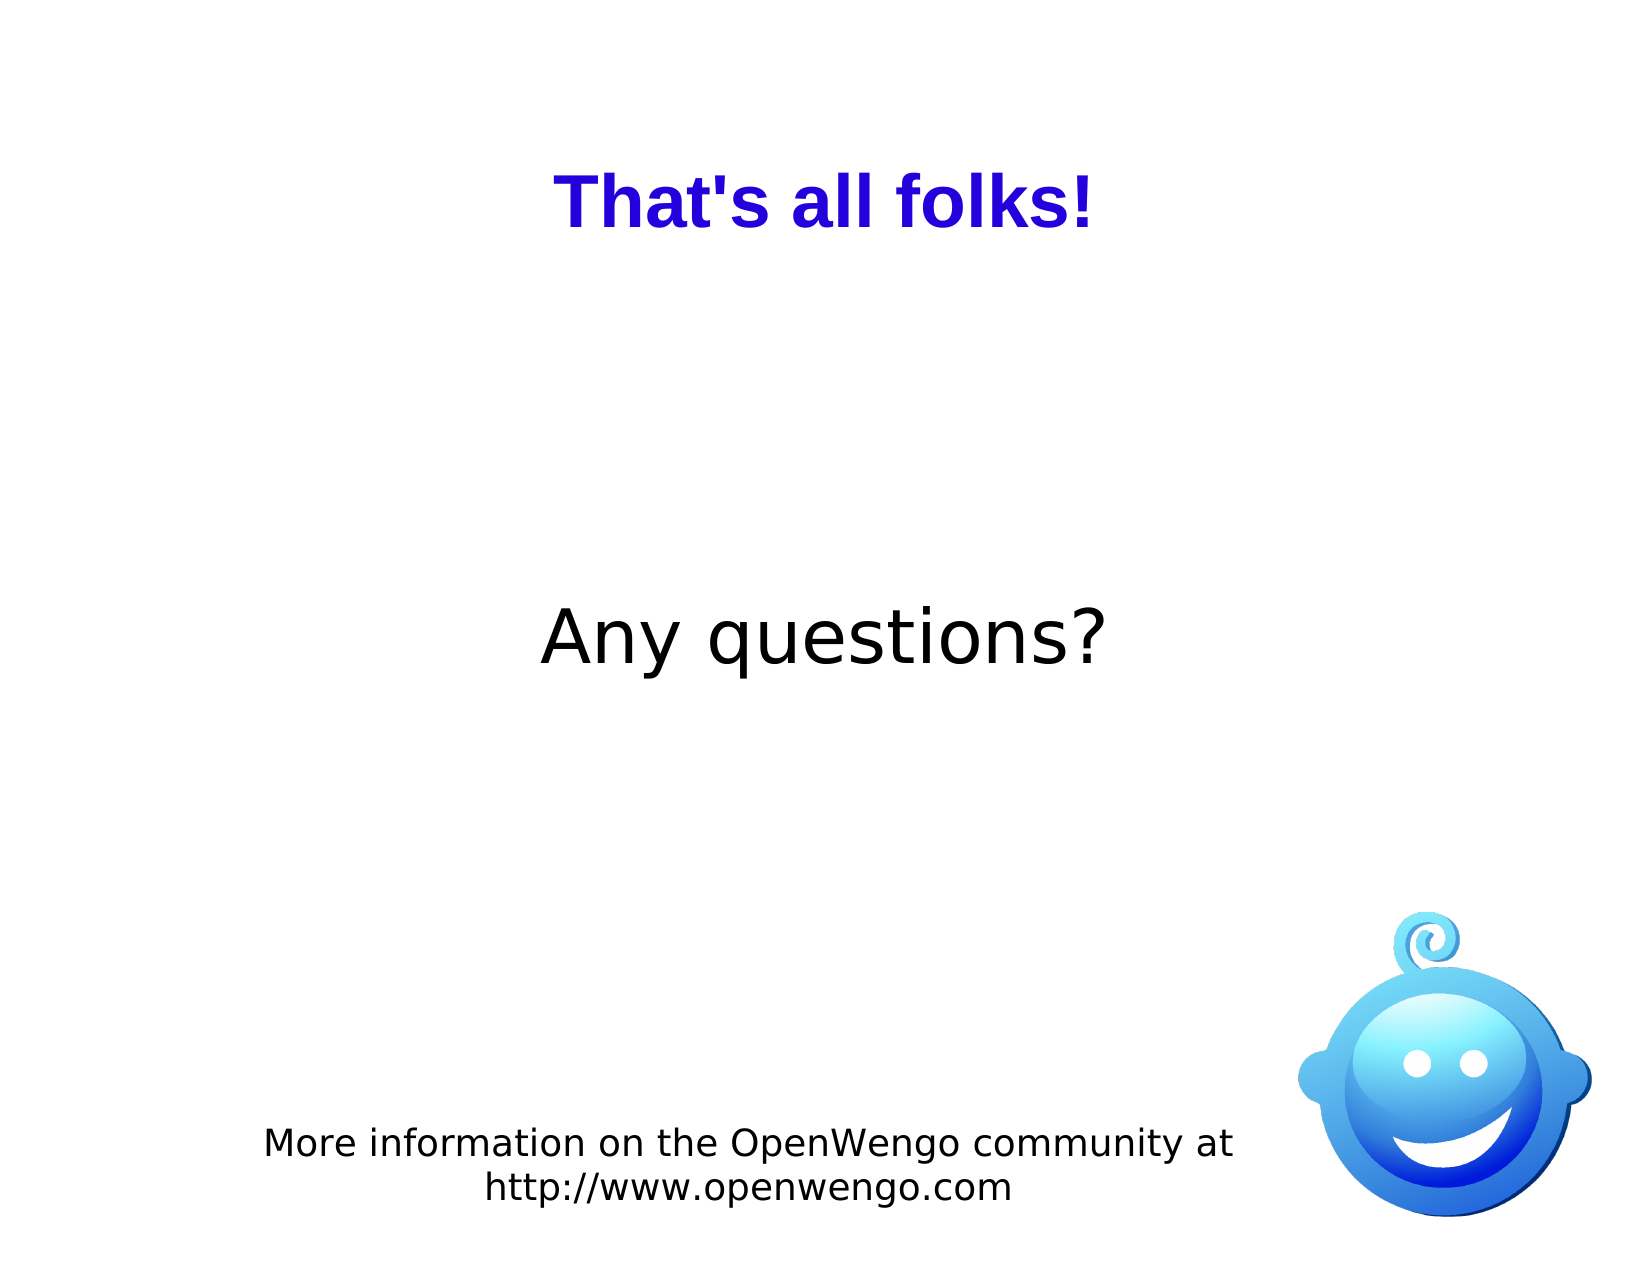

# That's all folks!
Any questions?
More information on the OpenWengo community at
http://www.openwengo.com